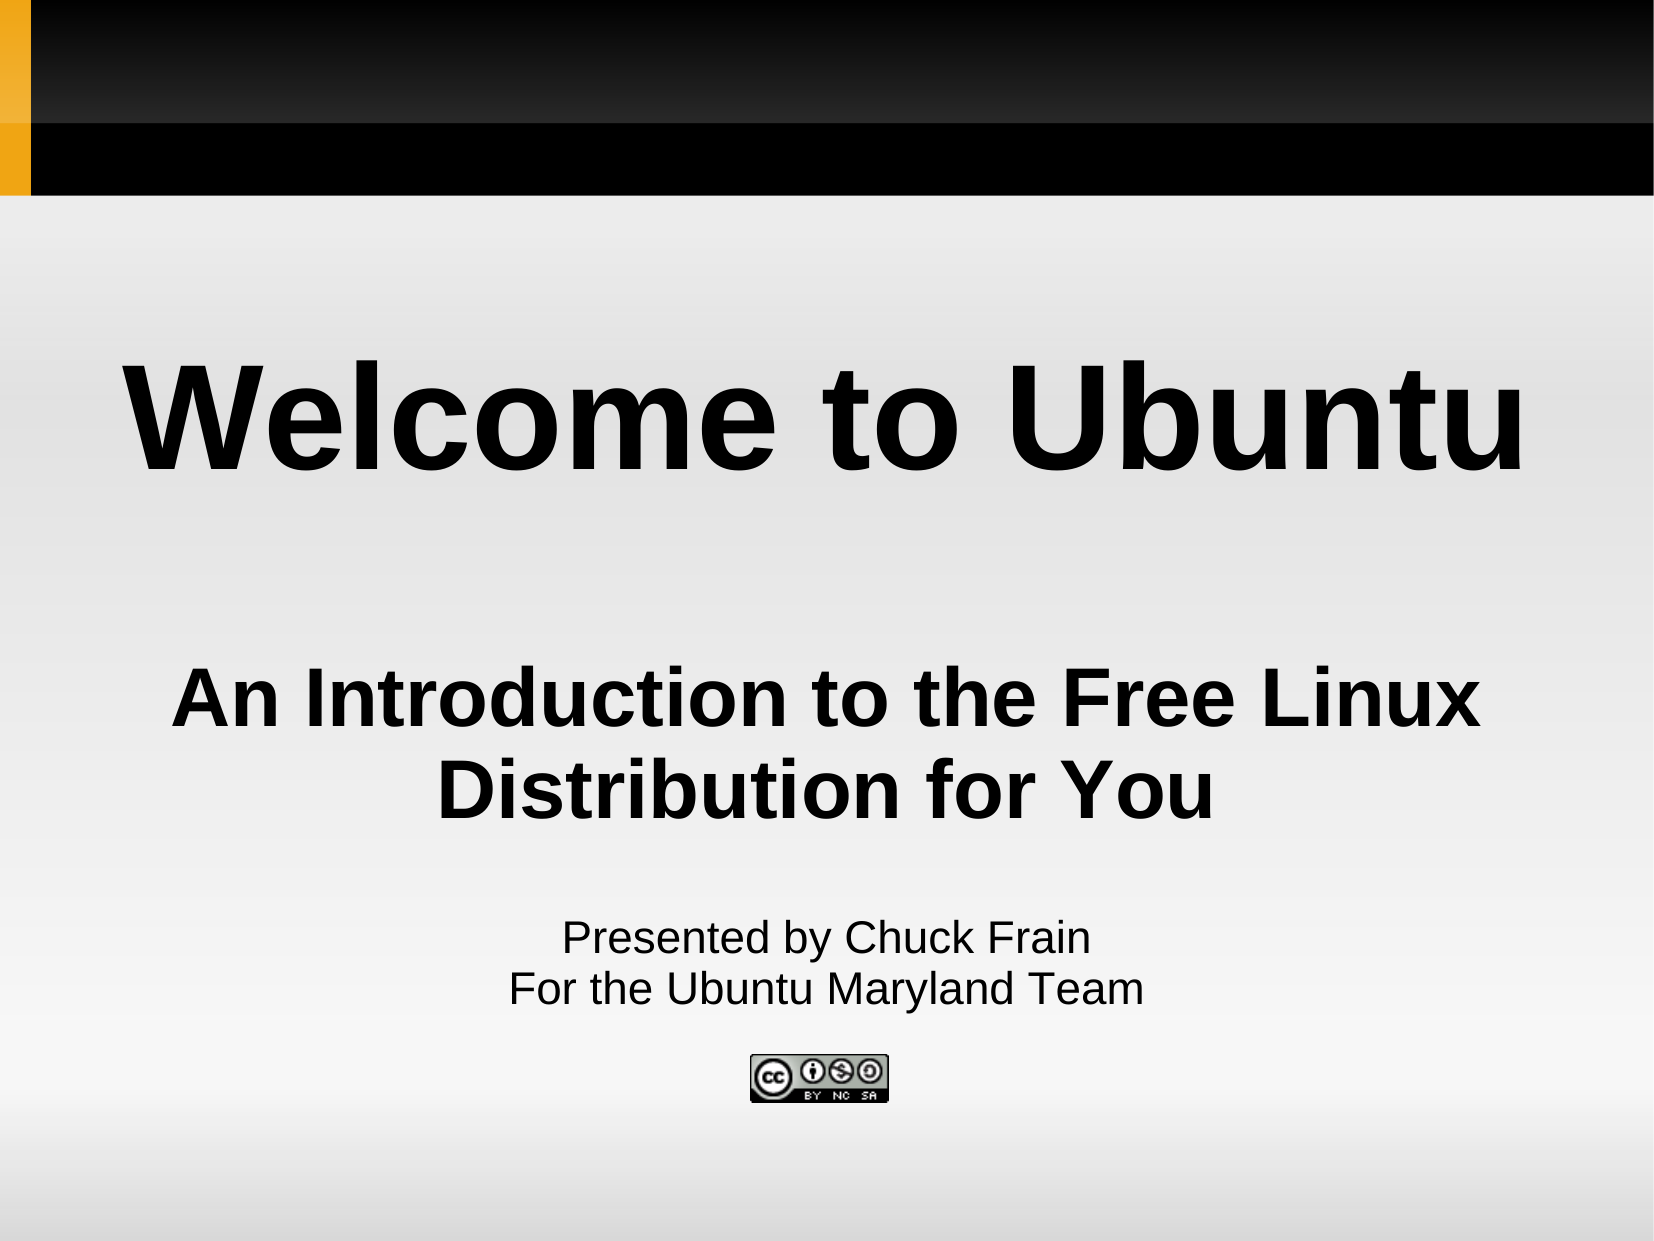

Welcome to Ubuntu
An Introduction to the Free Linux Distribution for You
Presented by Chuck Frain
For the Ubuntu Maryland Team